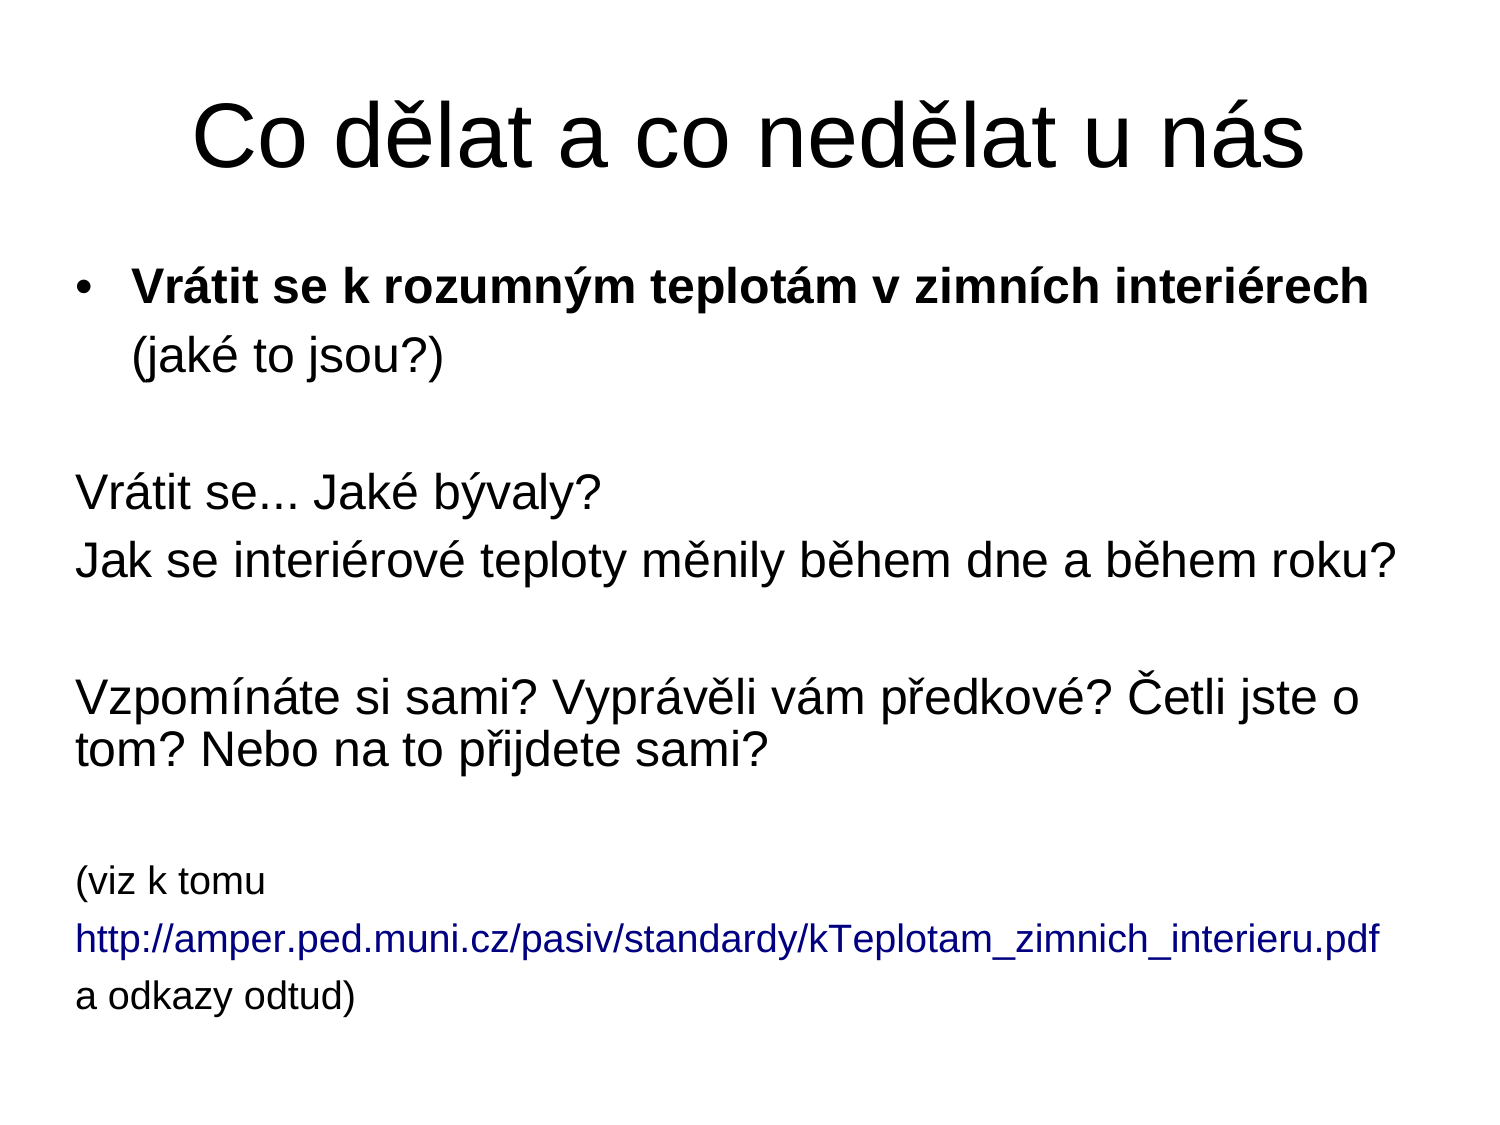

# Co dělat a co nedělat u nás
Vrátit se k rozumným teplotám v zimních interiérech
(jaké to jsou?)
Vrátit se... Jaké bývaly?
Jak se interiérové teploty měnily během dne a během roku?
Vzpomínáte si sami? Vyprávěli vám předkové? Četli jste o tom? Nebo na to přijdete sami?
(viz k tomu
http://amper.ped.muni.cz/pasiv/standardy/kTeplotam_zimnich_interieru.pdf
a odkazy odtud)